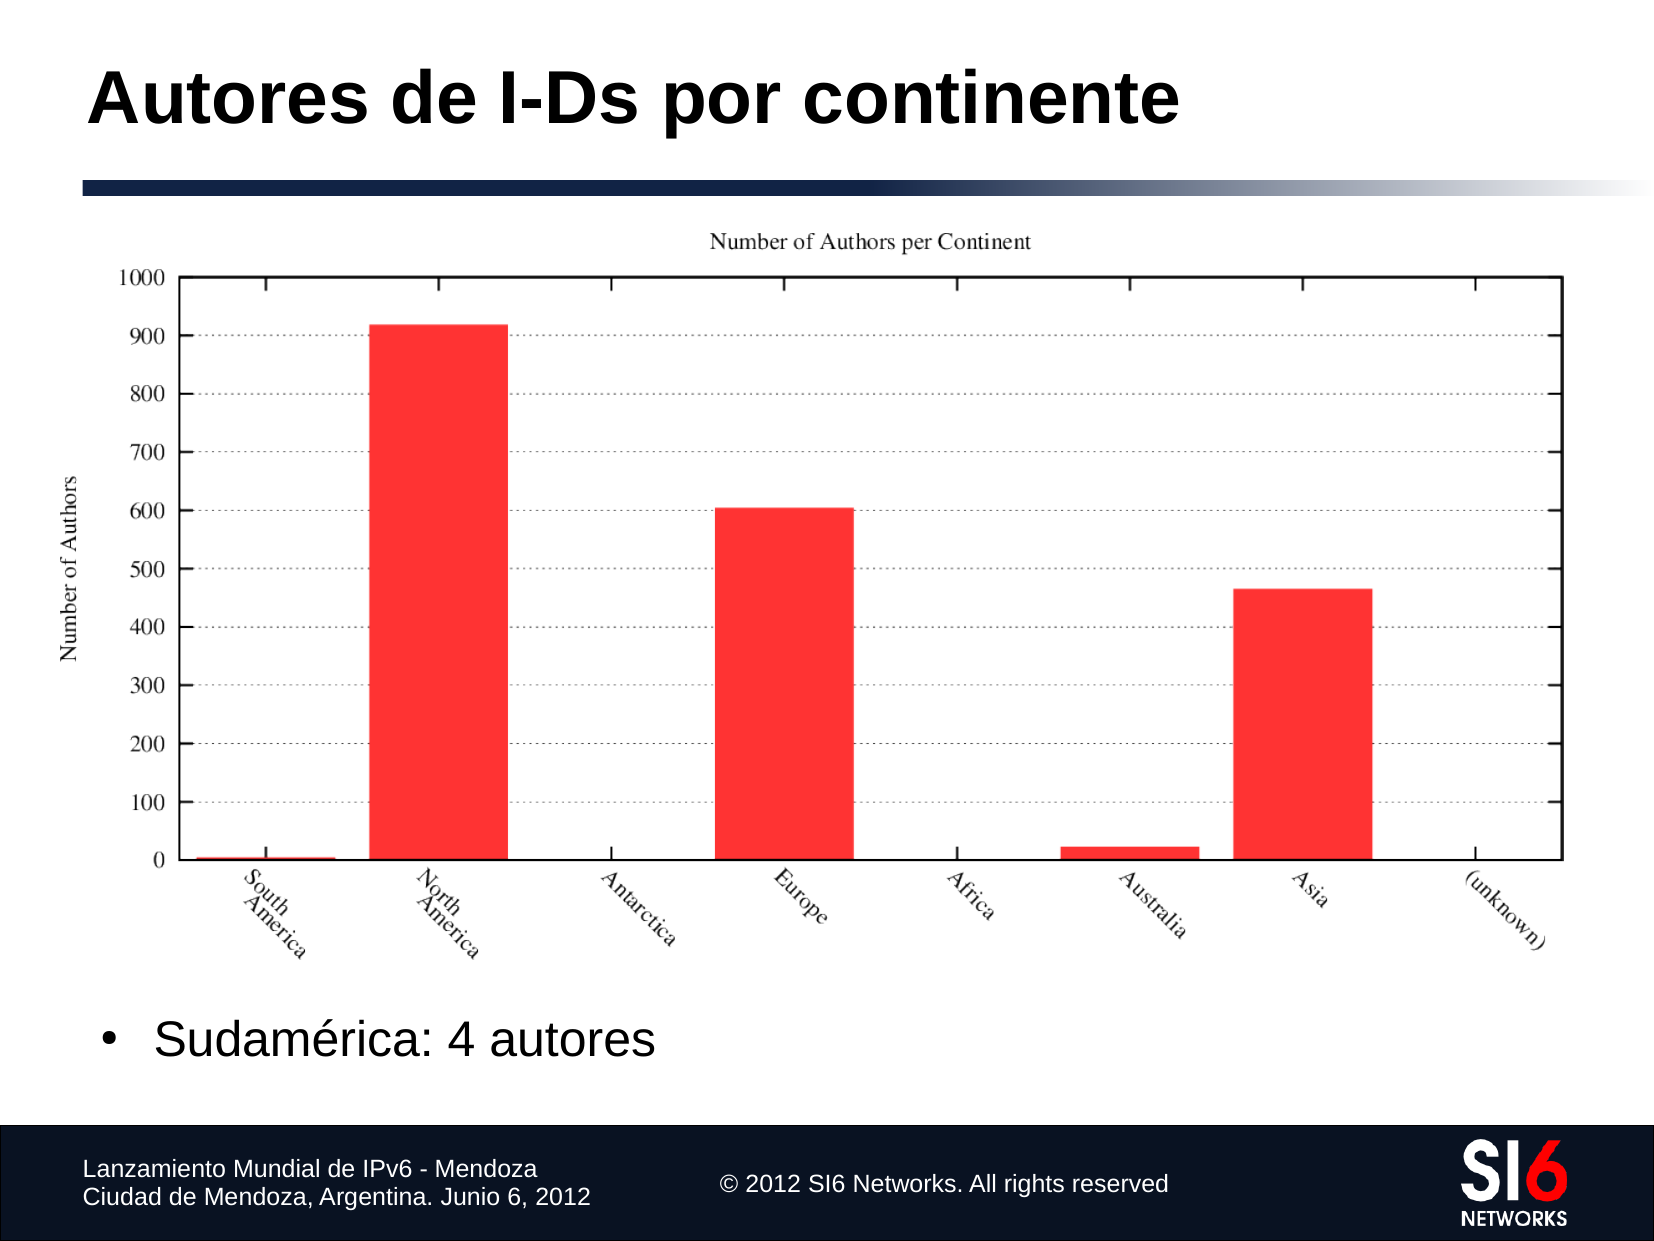

# Autores de I-Ds por continente
Sudamérica: 4 autores